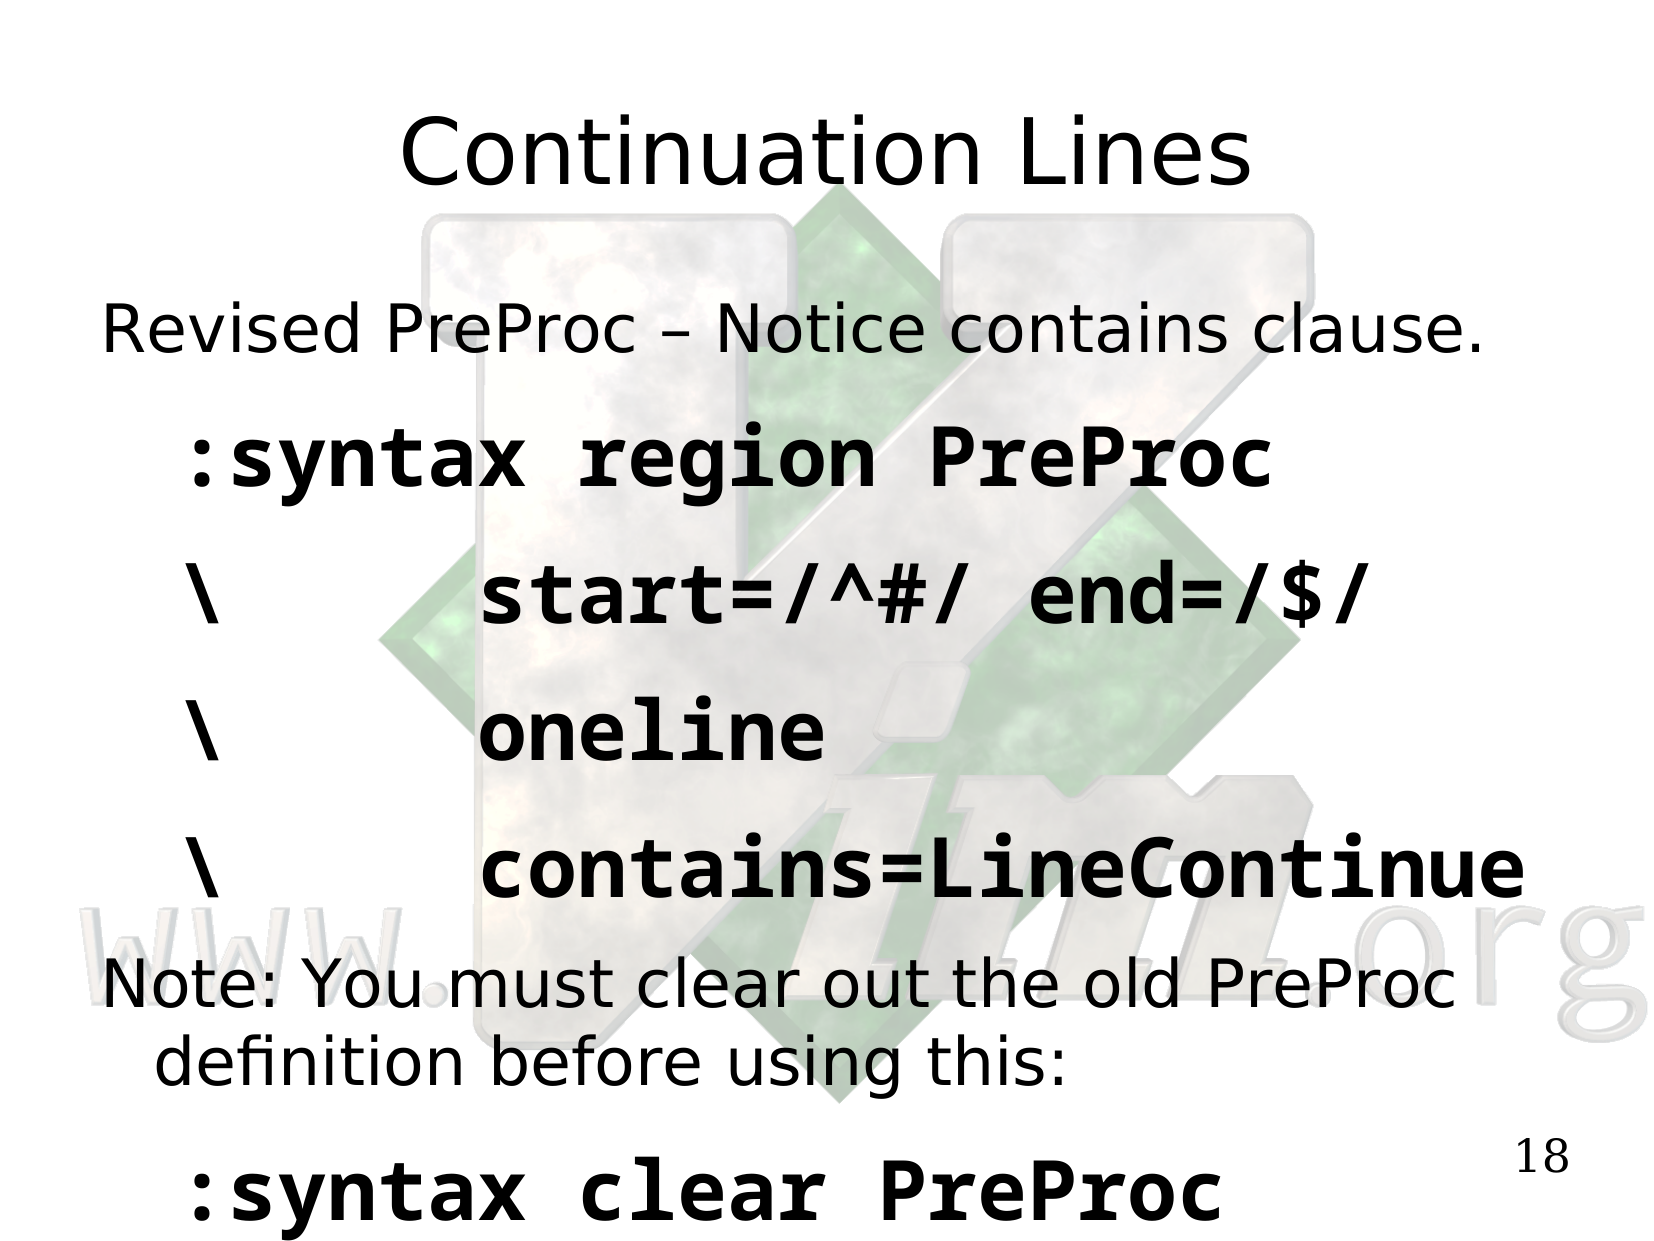

# Continuation Lines
Revised PreProc – Notice contains clause.
:syntax region PreProc
\ start=/^#/ end=/$/
\ oneline
\ contains=LineContinue
Note: You must clear out the old PreProc definition before using this:
:syntax clear PreProc
18